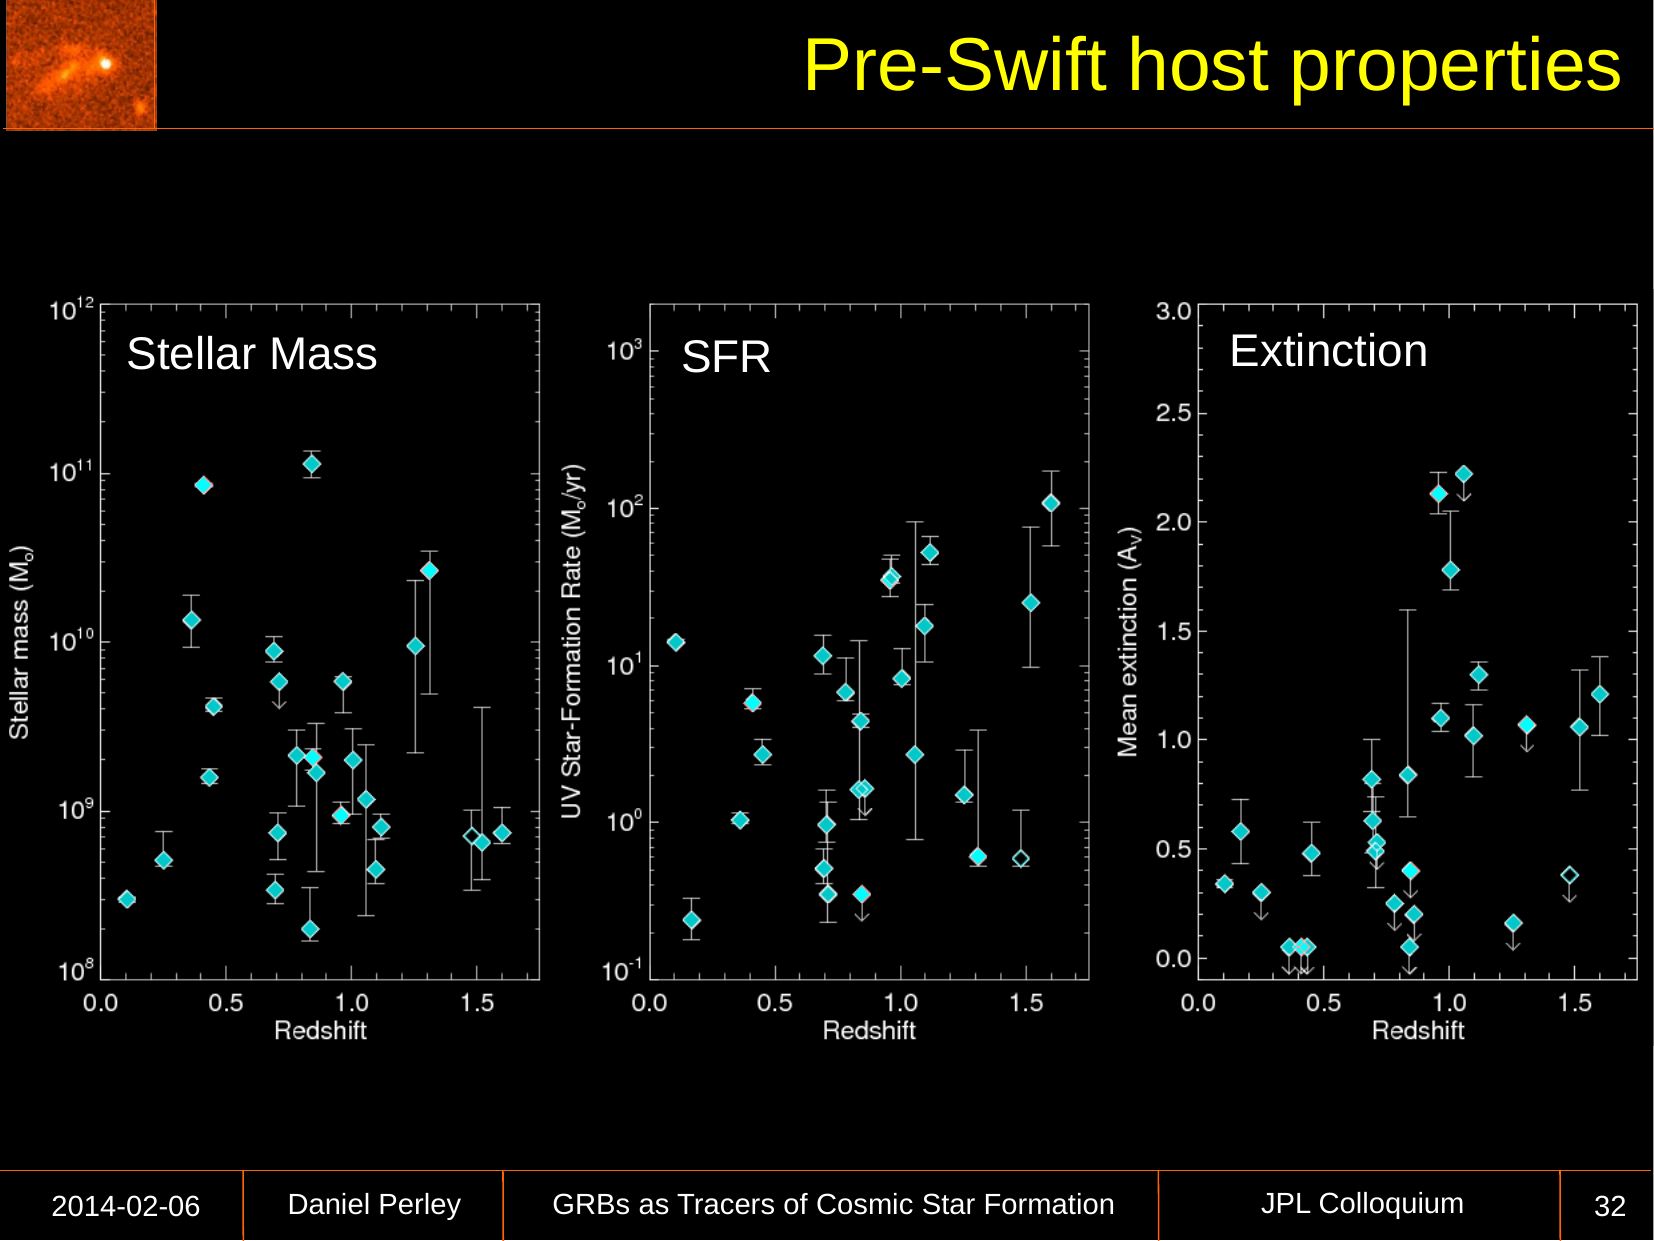

# Pre-Swift host properties
Extinction
Stellar Mass
SFR
2014-02-06
32